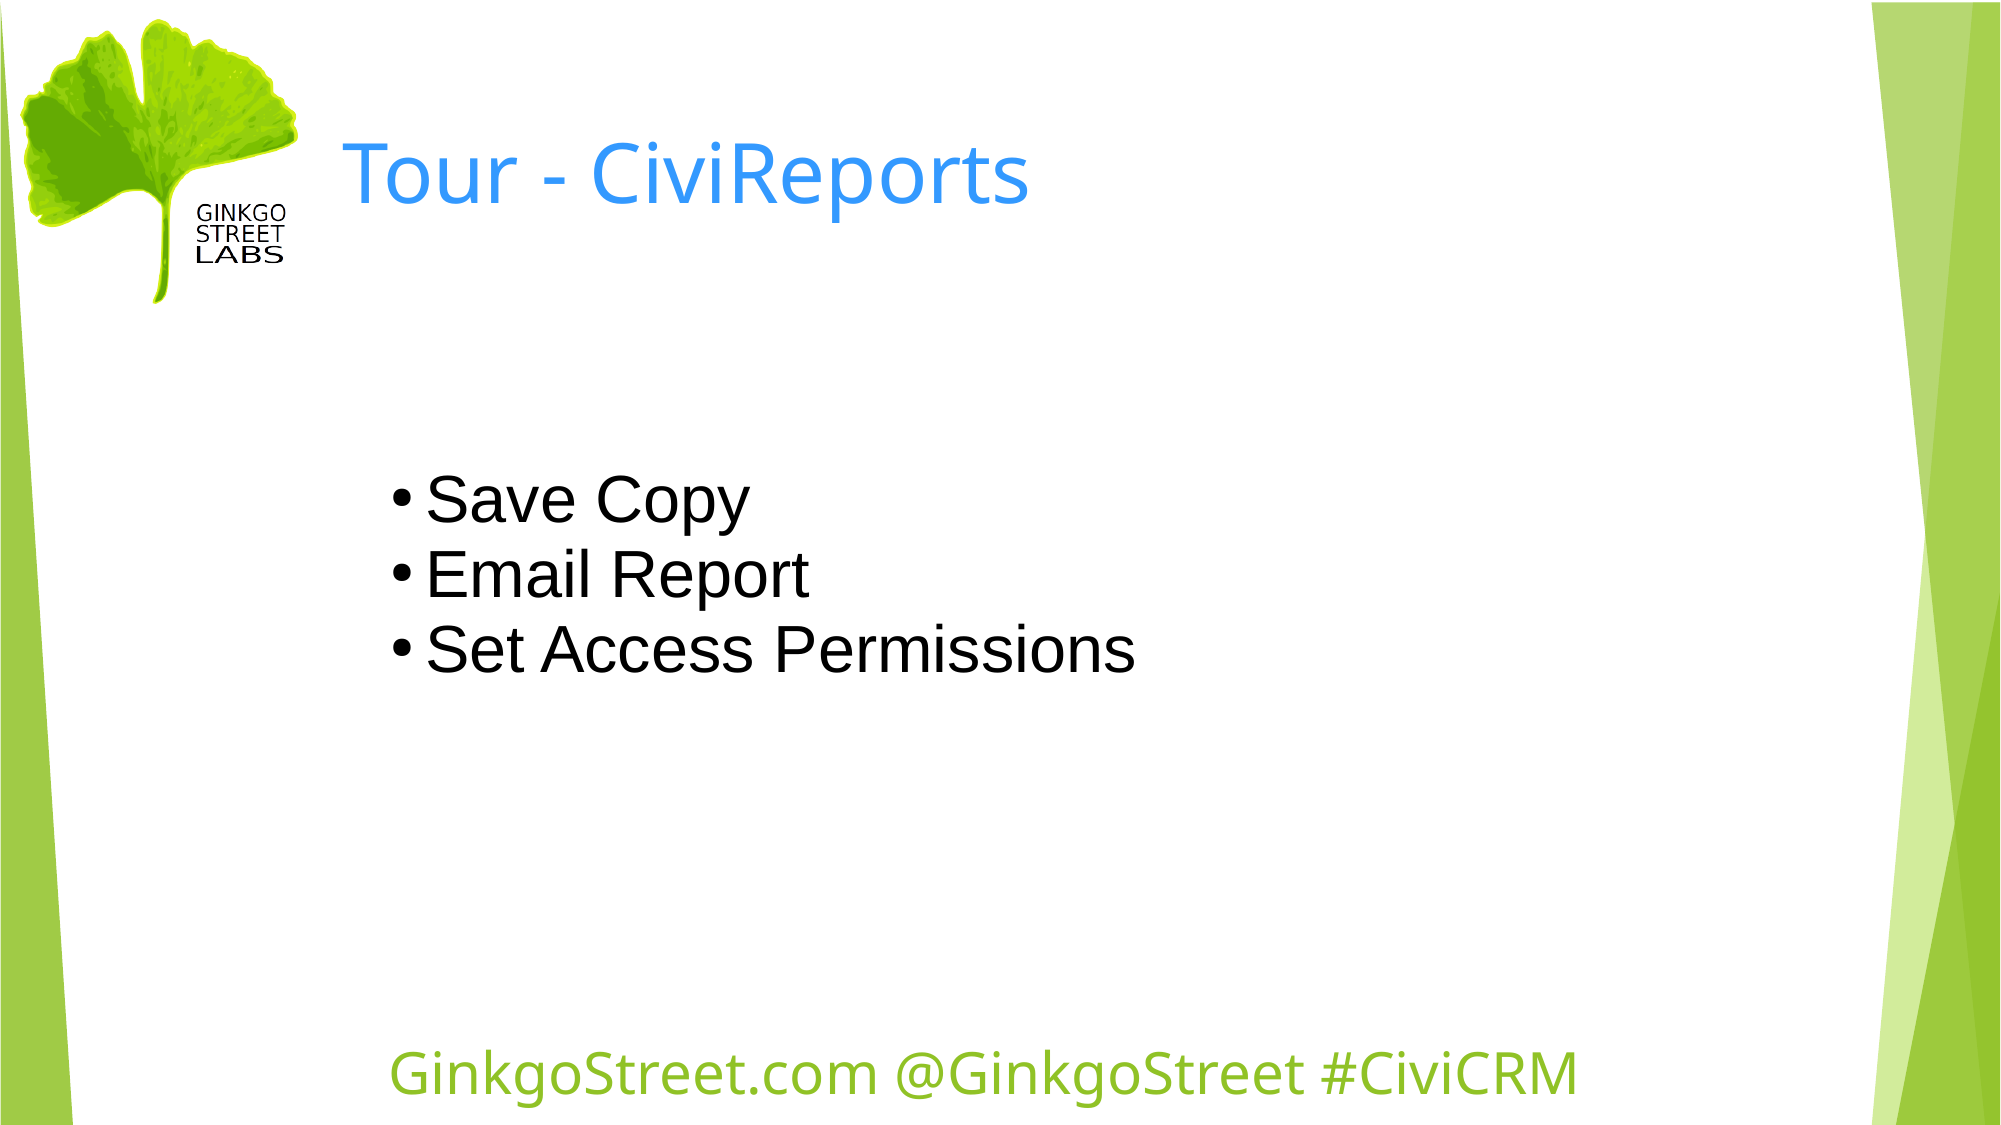

# Tour - CiviReports
Save Copy
Email Report
Set Access Permissions